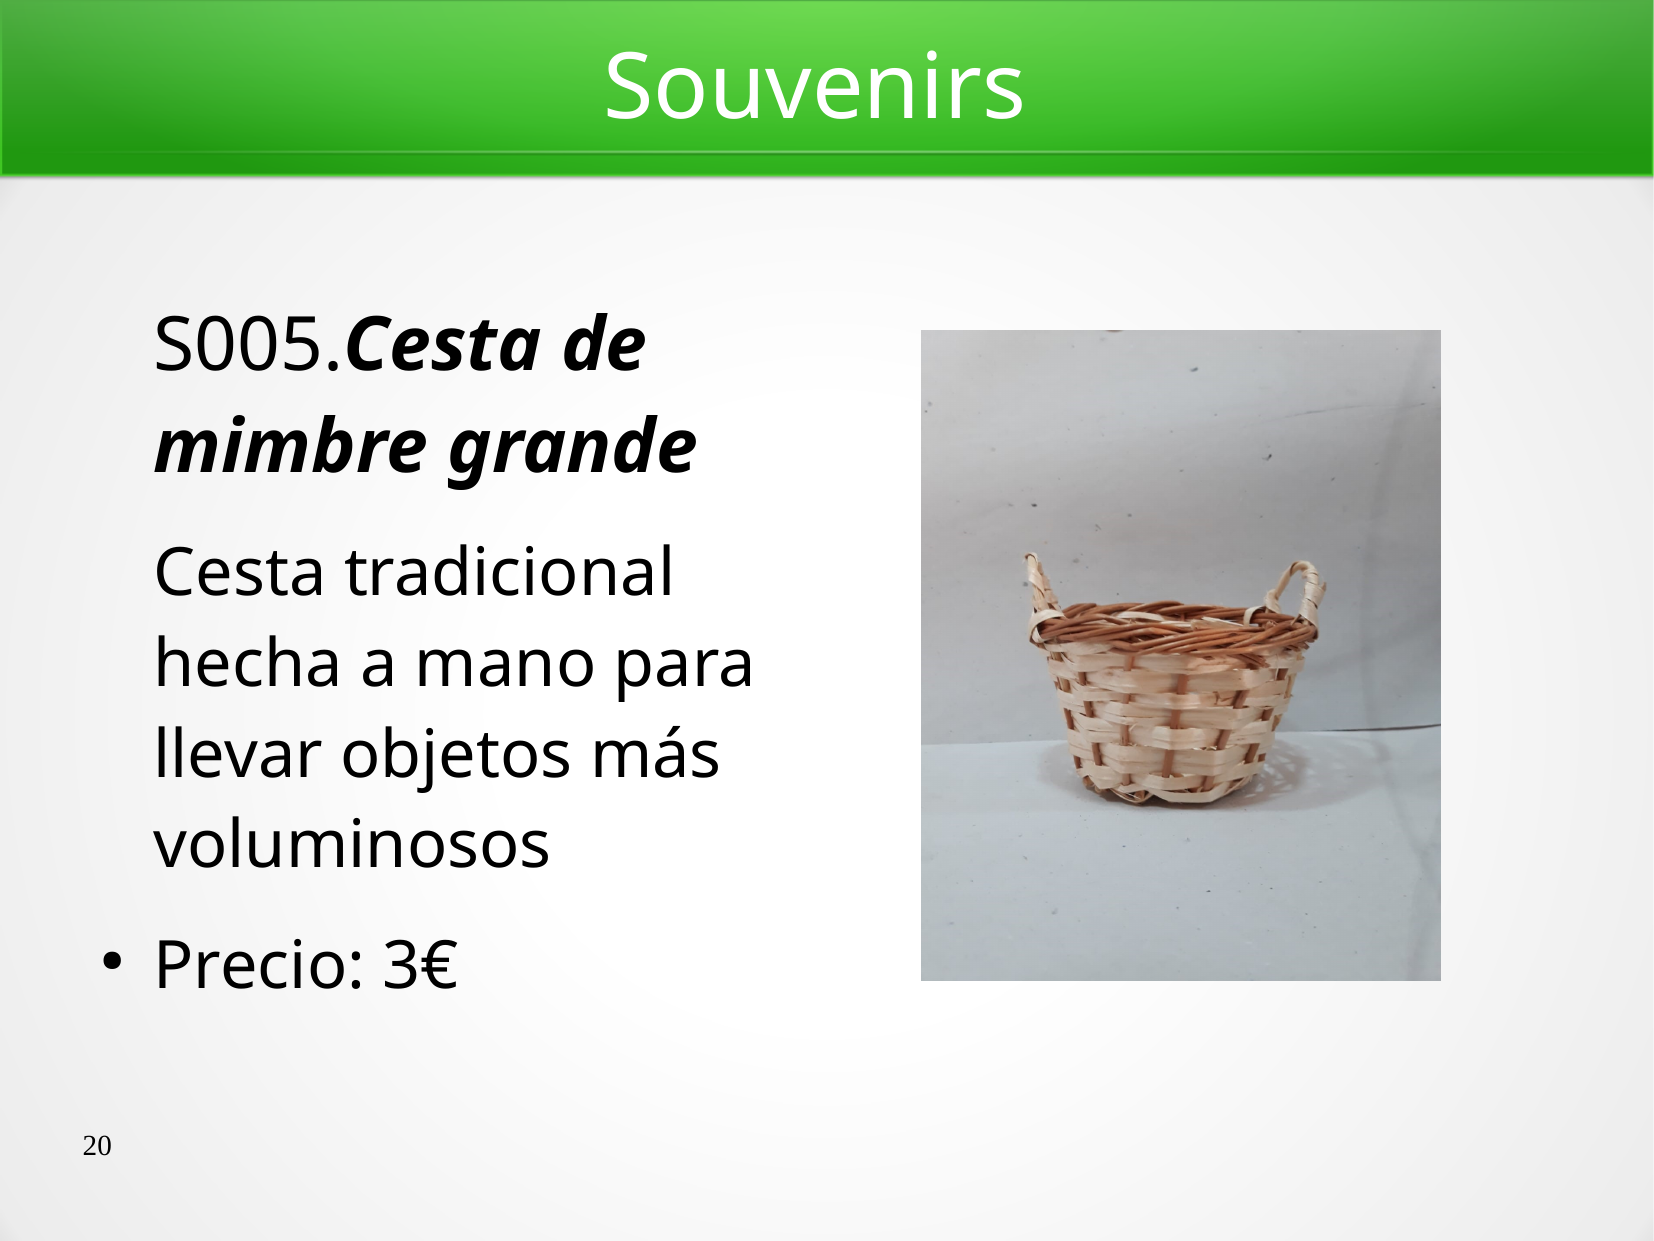

# Souvenirs
S005.Cesta de mimbre grande
Cesta tradicional hecha a mano para llevar objetos más voluminosos
Precio: 3€
20